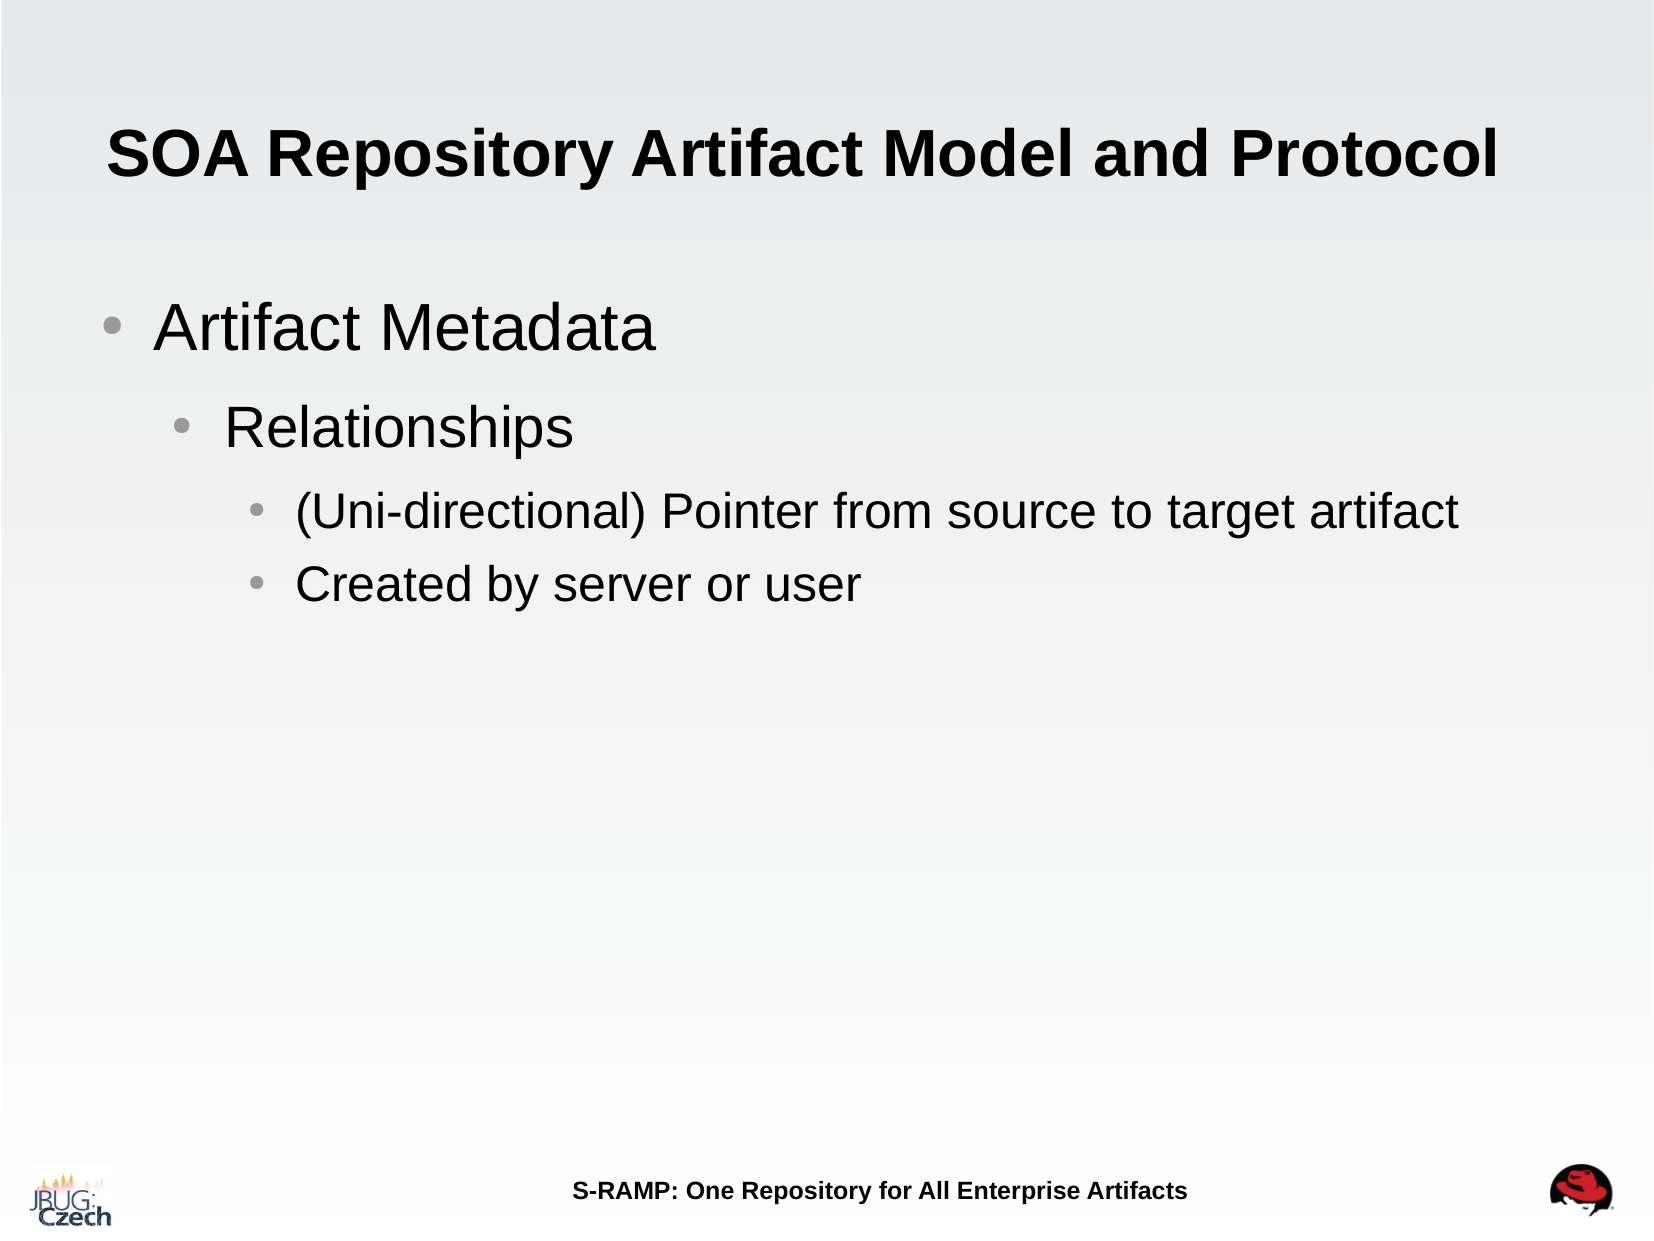

# SOA Repository Artifact Model and Protocol
Artifact Metadata
Relationships
(Uni-directional) Pointer from source to target artifact
Created by server or user